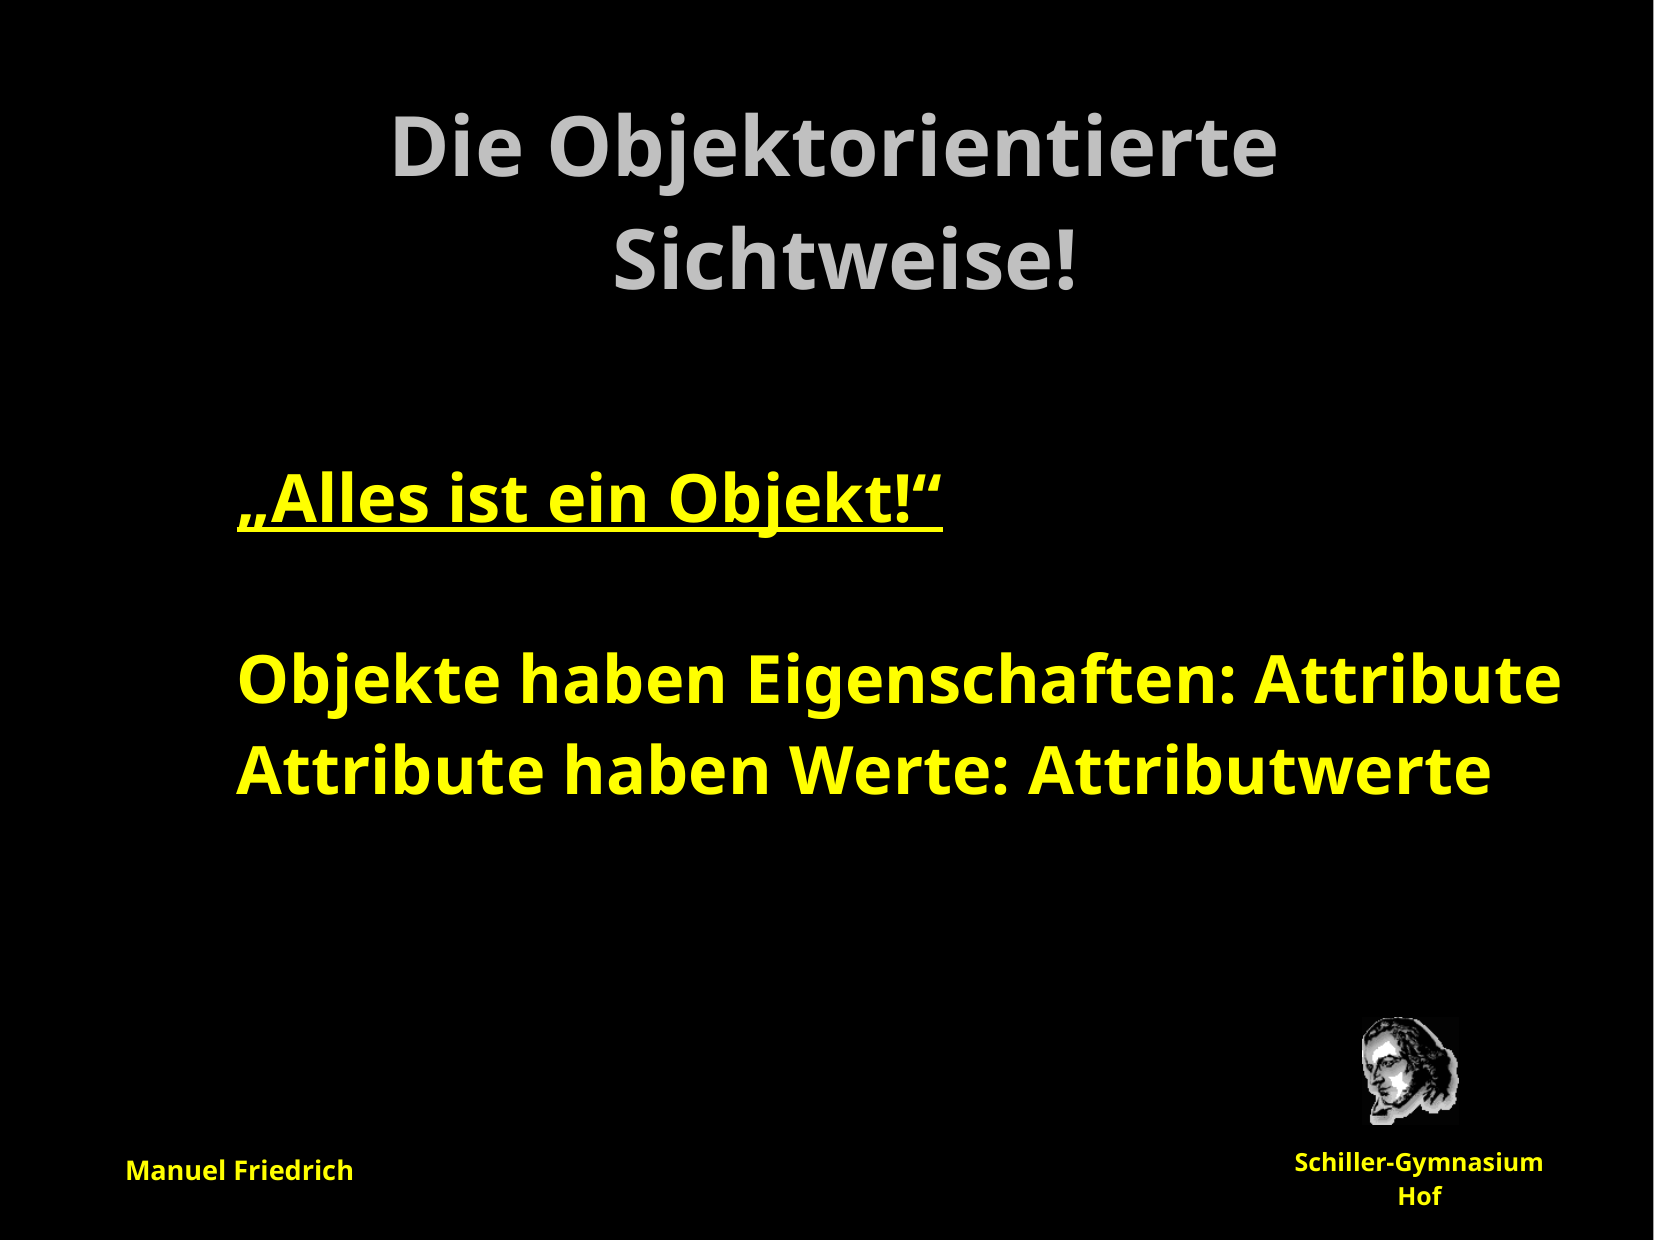

Die Objektorientierte
Sichtweise!
„Alles ist ein Objekt!“
Objekte haben Eigenschaften: Attribute
Attribute haben Werte: Attributwerte
Schiller-Gymnasium
Hof
Manuel Friedrich